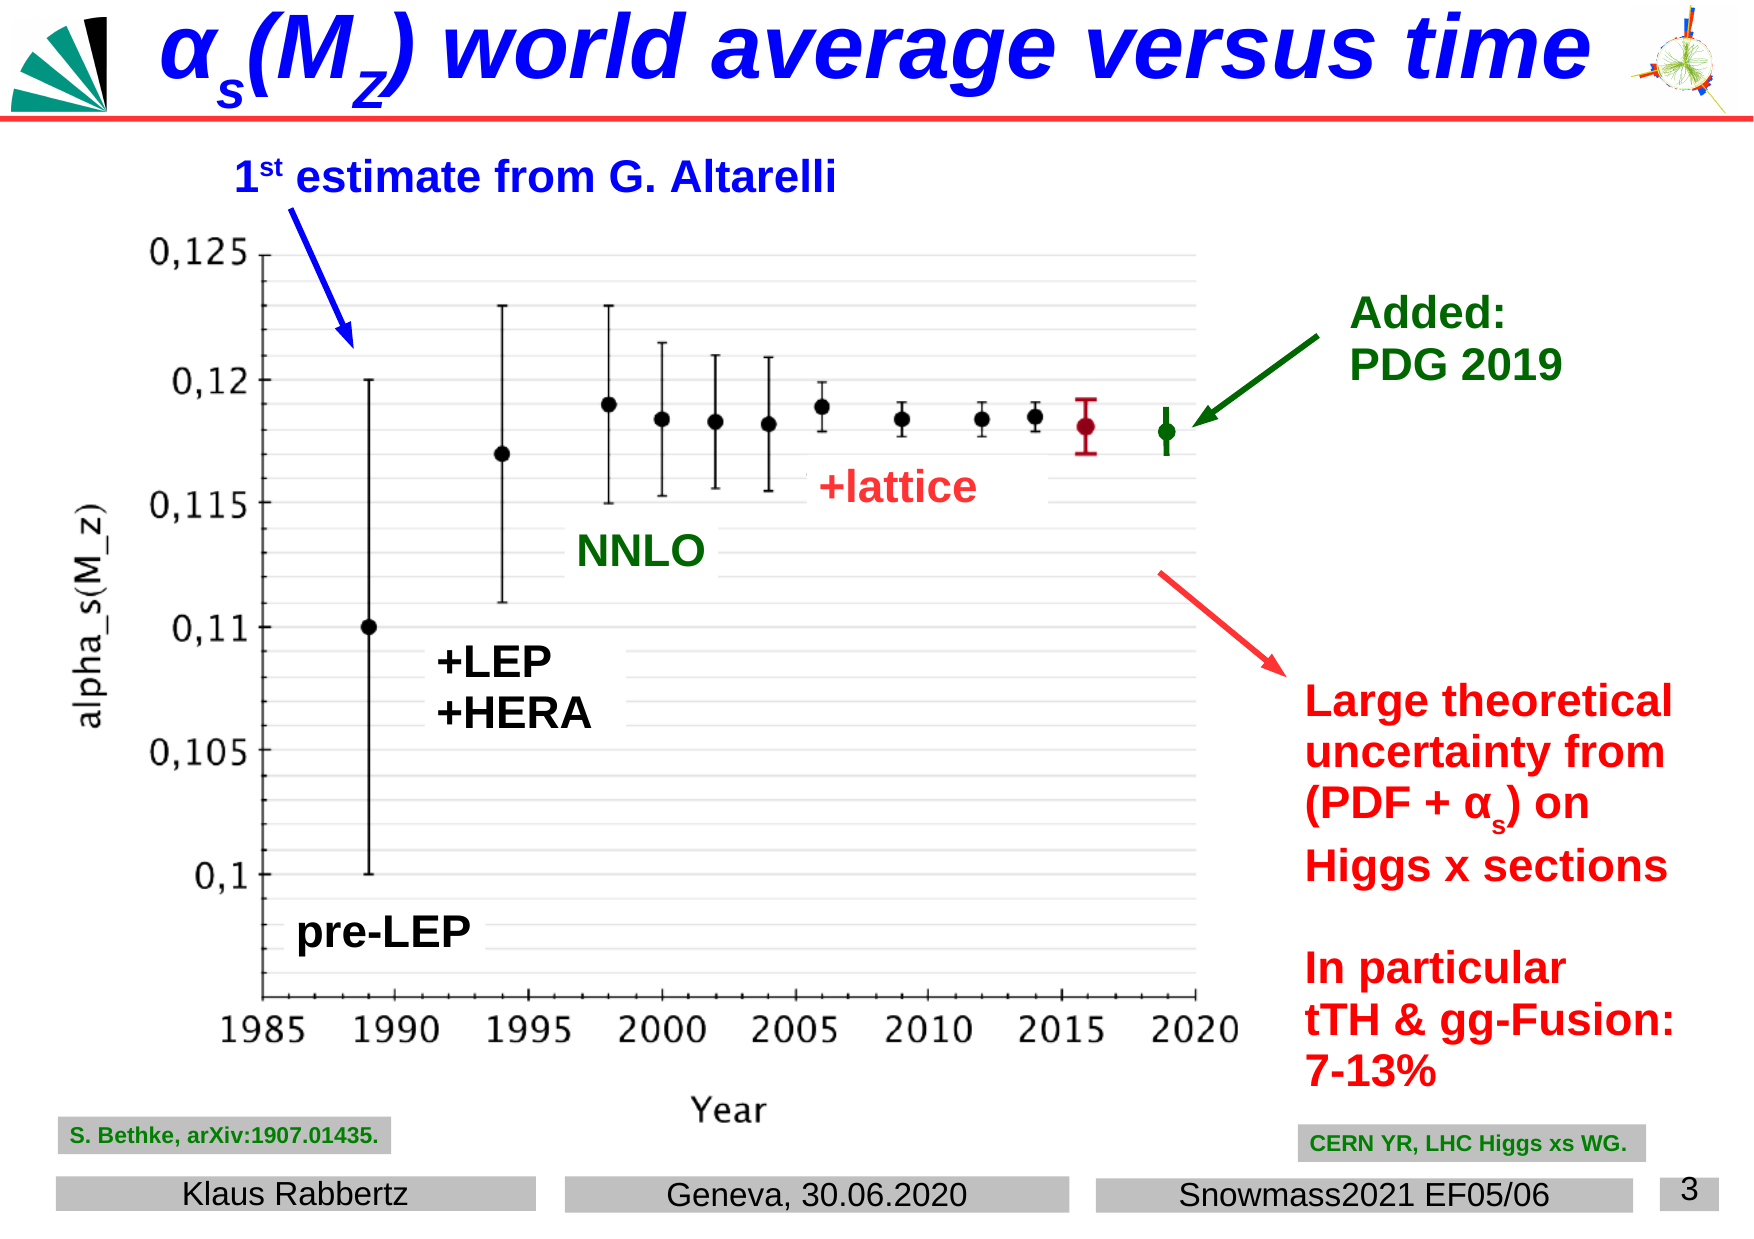

# αs(MZ) world average versus time
1st estimate from G. Altarelli
Added:
PDG 2019
+lattice
NNLO
+LEP
+HERA
Large theoretical uncertainty from
(PDF + αs) on Higgs x sections
In particular
tTH & gg-Fusion: 7-13%
pre-LEP
S. Bethke, arXiv:1907.01435.
CERN YR, LHC Higgs xs WG.